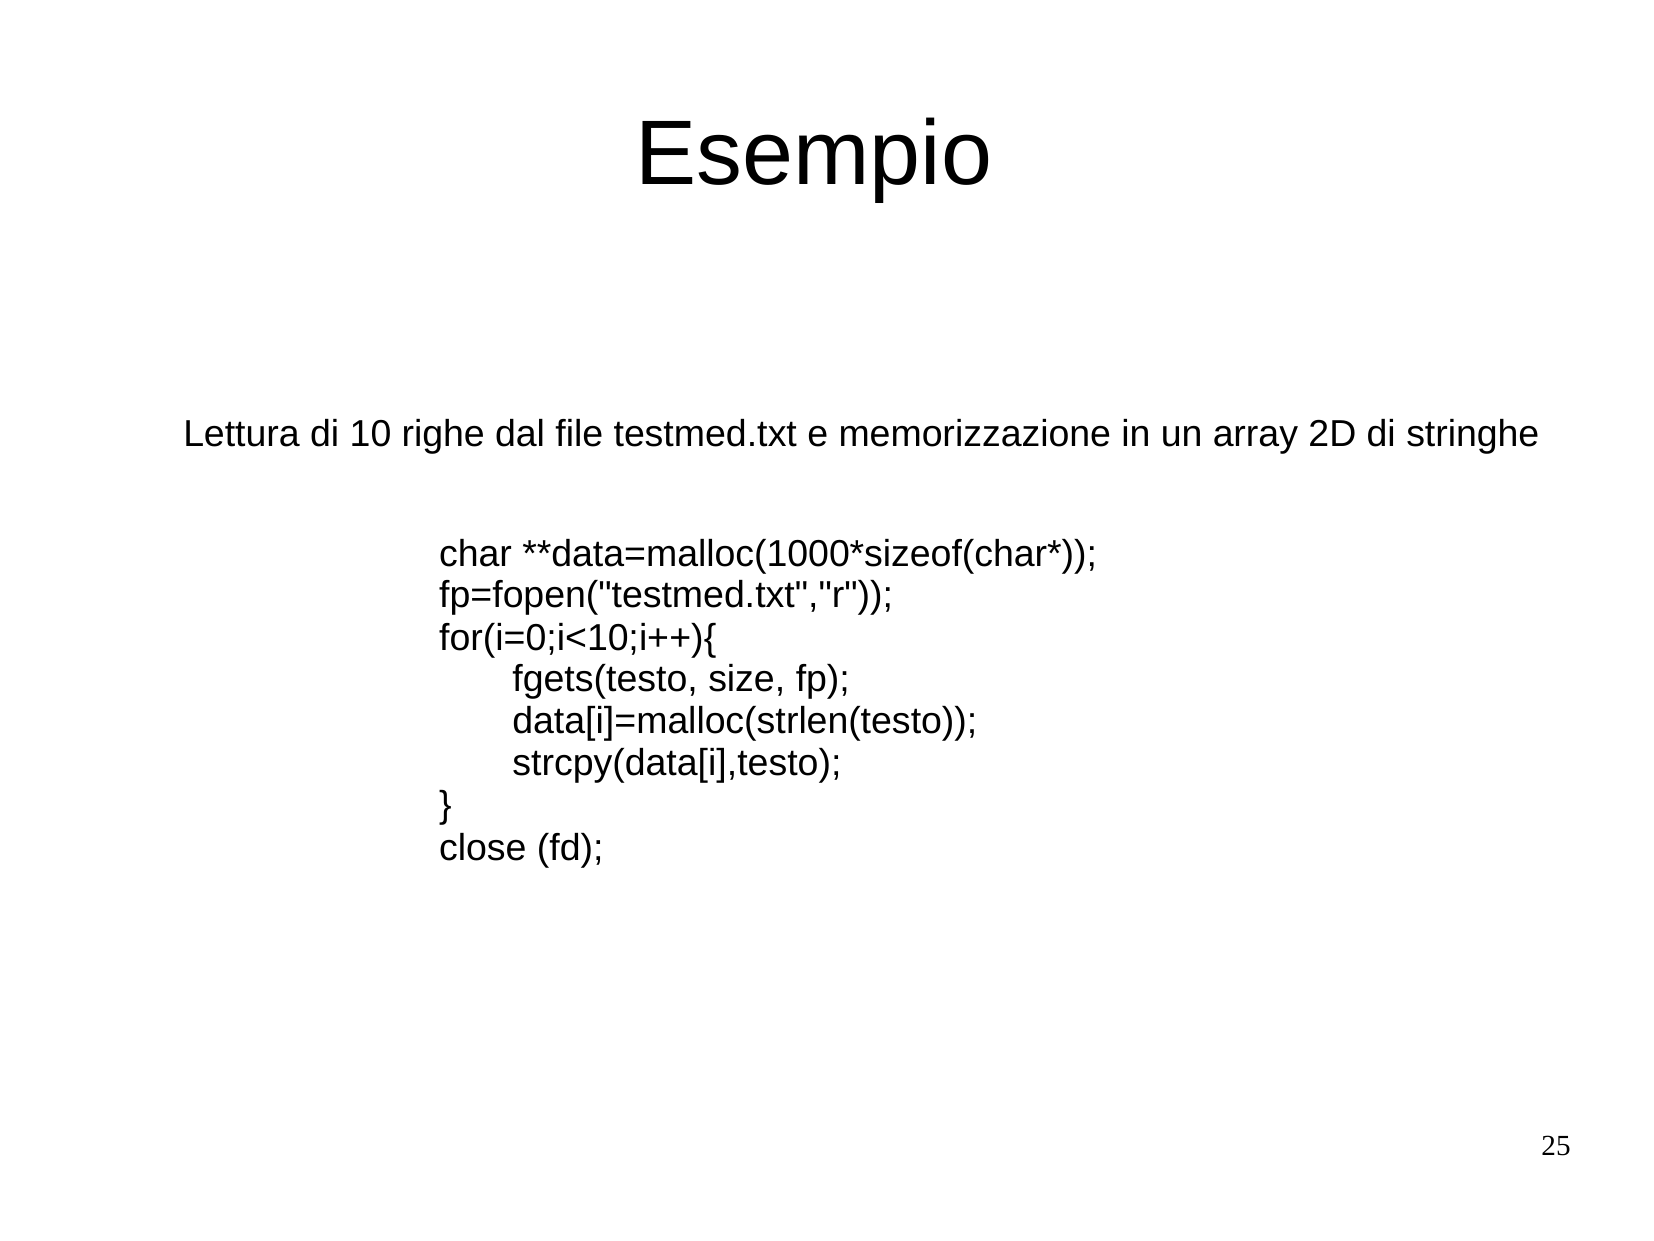

# Esempio
Lettura di 10 righe dal file testmed.txt e memorizzazione in un array 2D di stringhe
 char **data=malloc(1000*sizeof(char*));
 fp=fopen("testmed.txt","r"));
 for(i=0;i<10;i++){
 fgets(testo, size, fp);
 data[i]=malloc(strlen(testo));
 strcpy(data[i],testo);
 }
 close (fd);
25